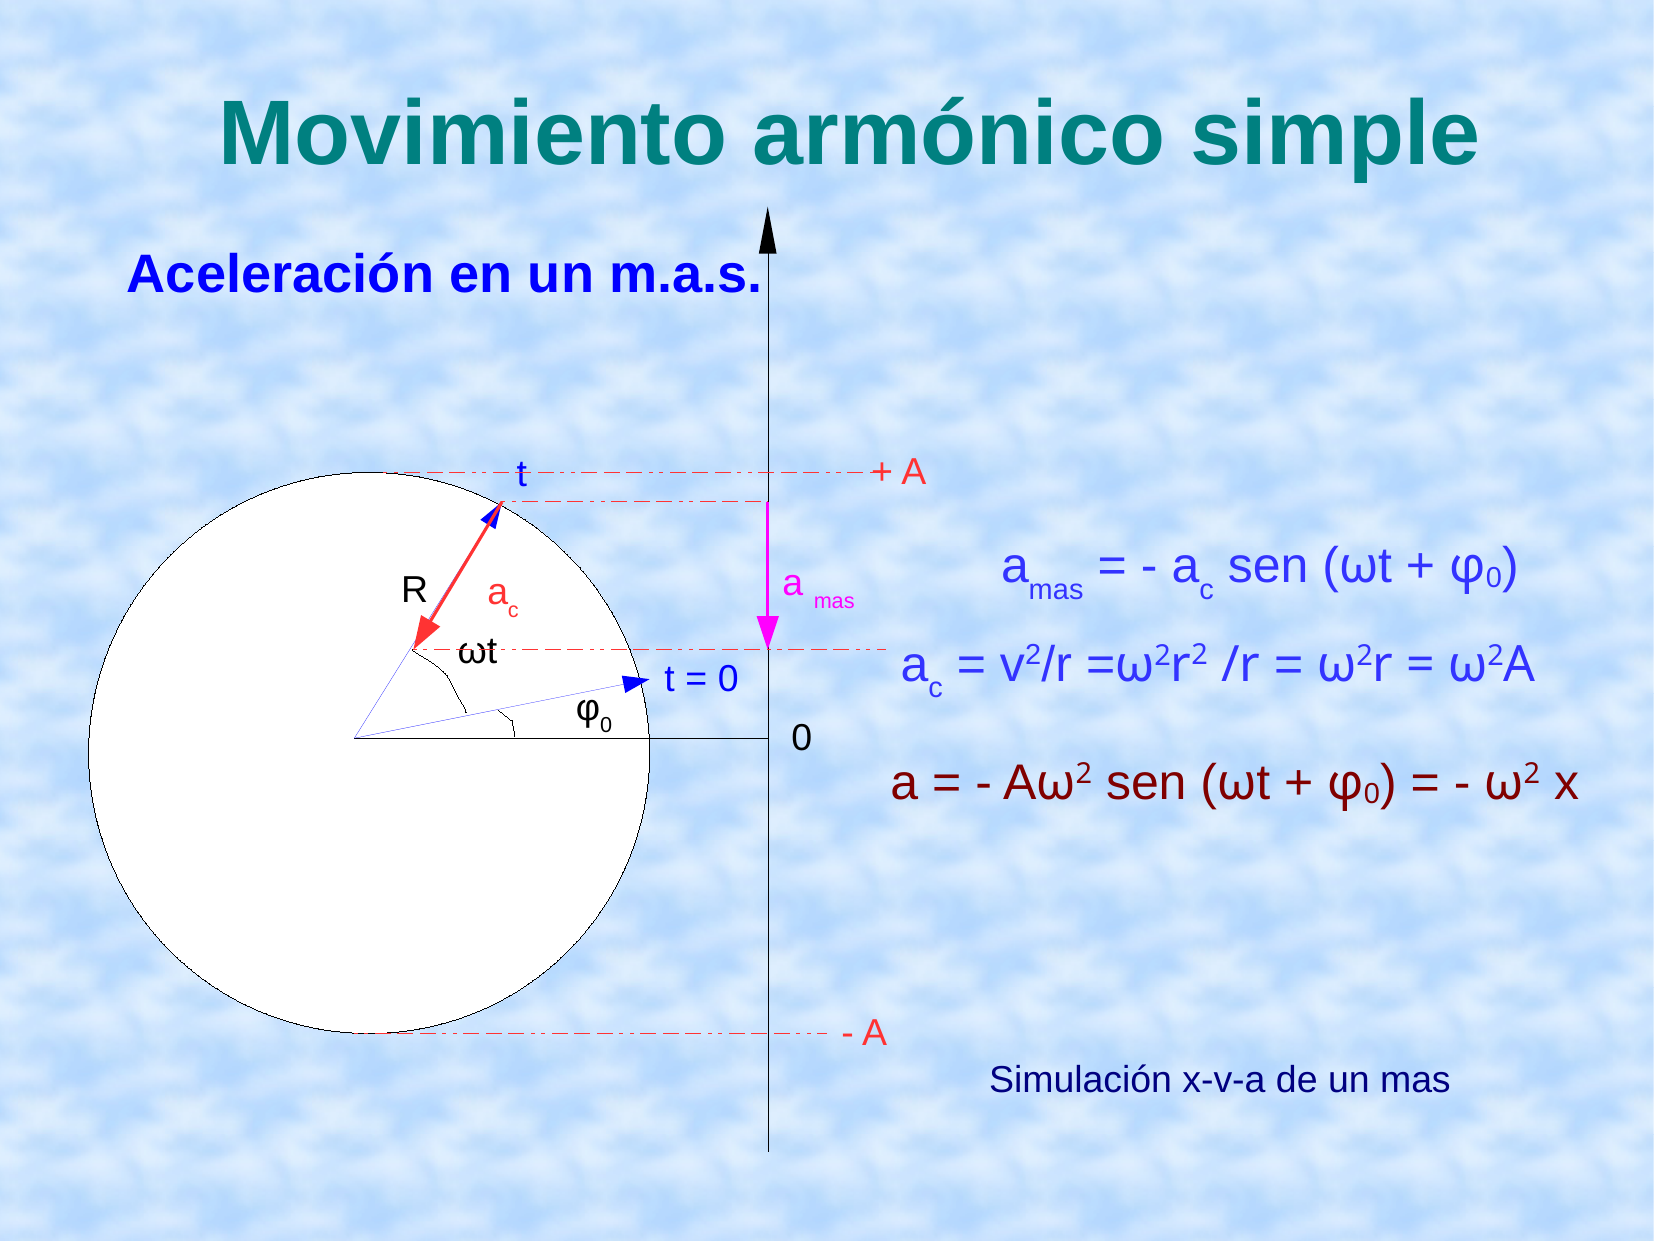

# Movimiento armónico simple
Aceleración en un m.a.s.
+ A
t
amas = - ac sen (ωt + φ0)
a mas
R
ac
ac = v2/r =ω2r2 /r = ω2r = ω2A
ωt
t = 0
φ0
0
a = - Aω2 sen (ωt + φ0) = - ω2 x
- A
Simulación x-v-a de un mas